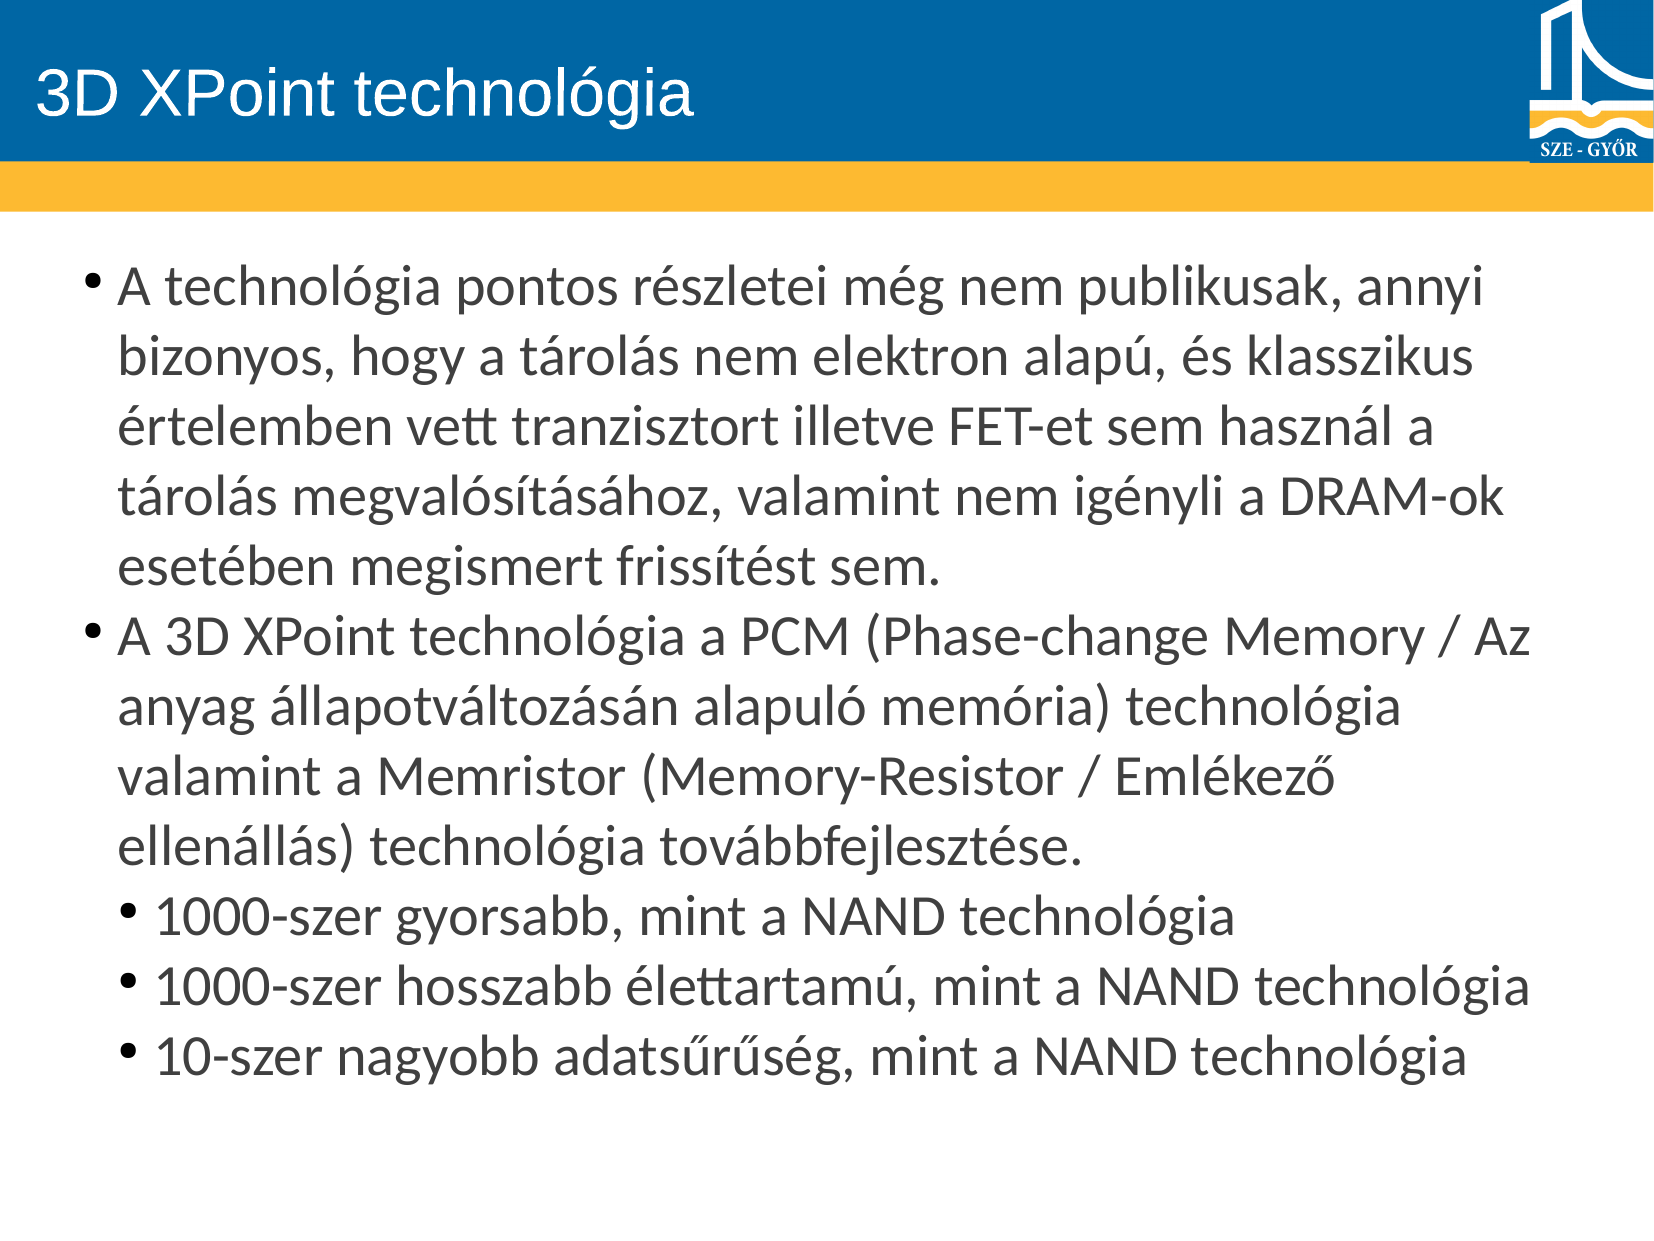

3D XPoint technológia
A technológia pontos részletei még nem publikusak, annyi bizonyos, hogy a tárolás nem elektron alapú, és klasszikus értelemben vett tranzisztort illetve FET-et sem használ a tárolás megvalósításához, valamint nem igényli a DRAM-ok esetében megismert frissítést sem.
A 3D XPoint technológia a PCM (Phase-change Memory / Az anyag állapotváltozásán alapuló memória) technológia valamint a Memristor (Memory-Resistor / Emlékező ellenállás) technológia továbbfejlesztése.
1000-szer gyorsabb, mint a NAND technológia
1000-szer hosszabb élettartamú, mint a NAND technológia
10-szer nagyobb adatsűrűség, mint a NAND technológia